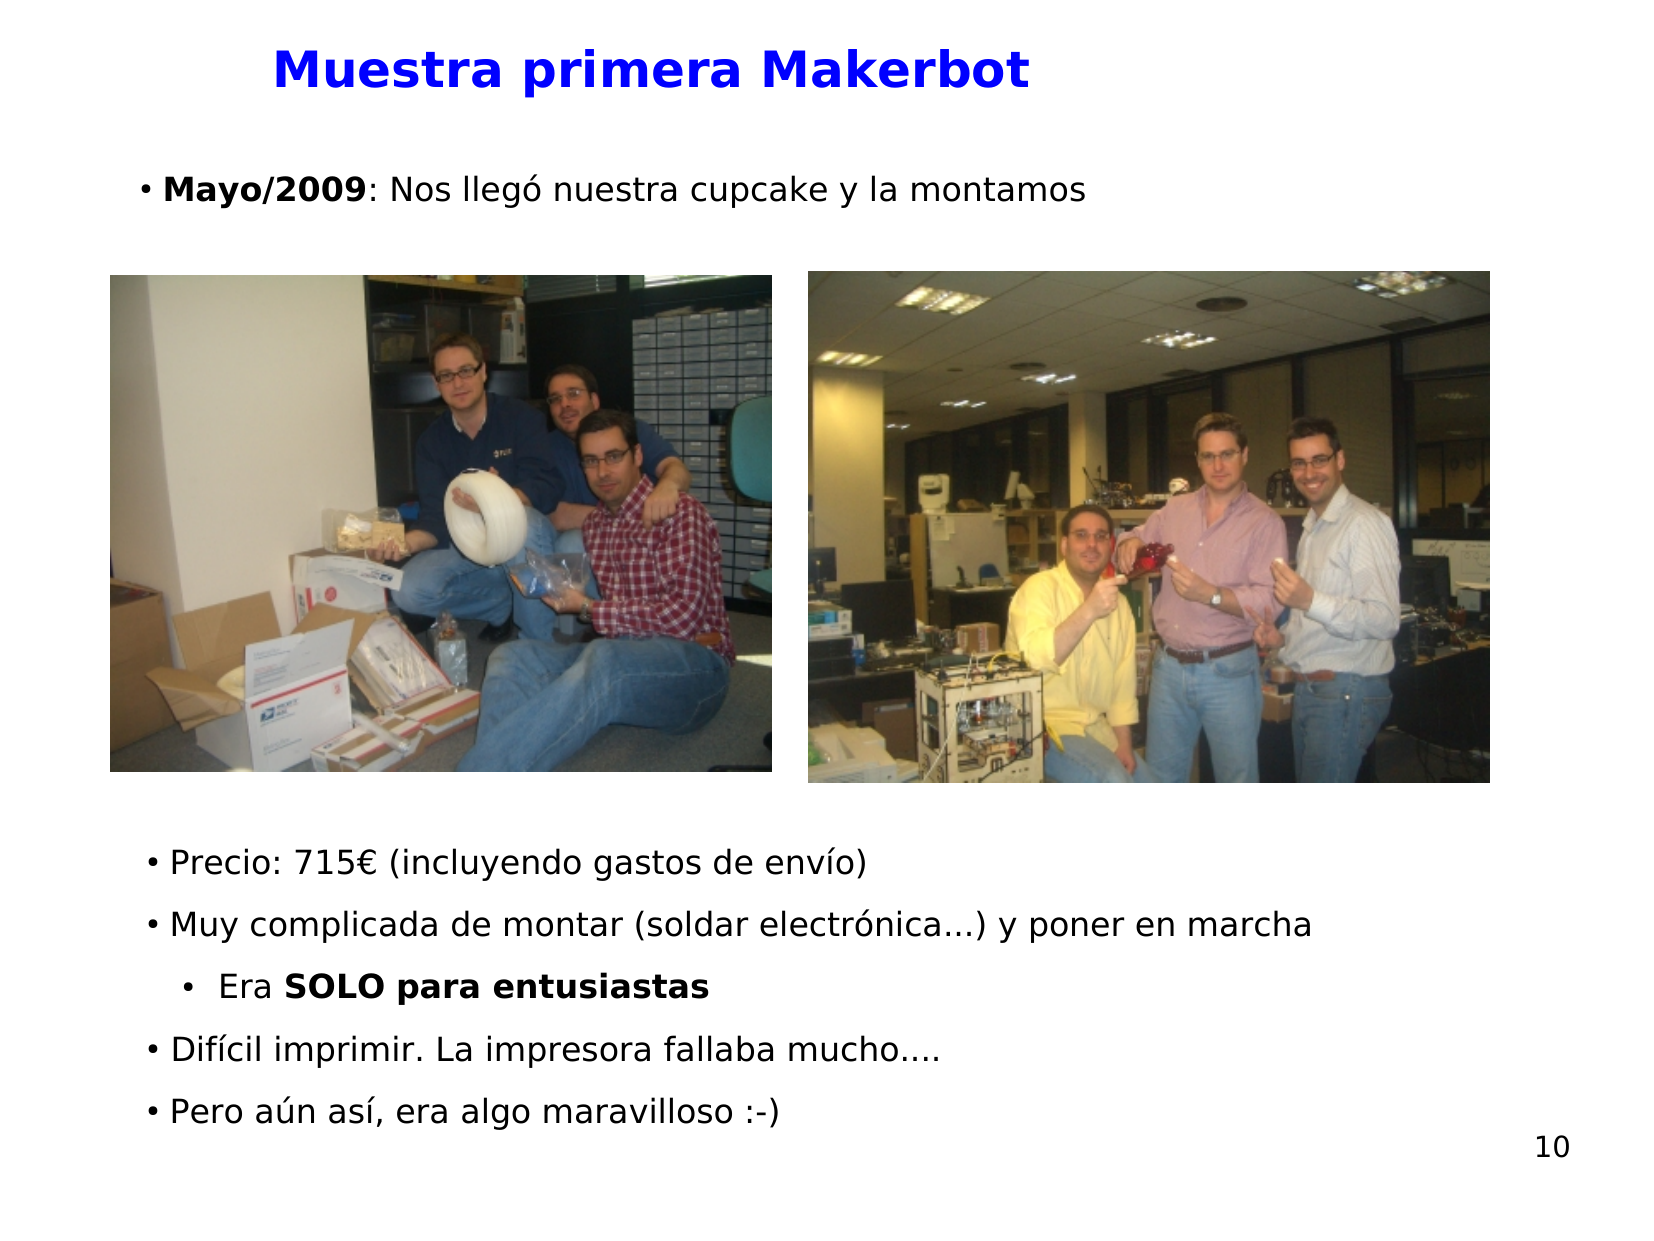

Muestra primera Makerbot
 Mayo/2009: Nos llegó nuestra cupcake y la montamos
 Precio: 715€ (incluyendo gastos de envío)
 Muy complicada de montar (soldar electrónica...) y poner en marcha
Era SOLO para entusiastas
 Difícil imprimir. La impresora fallaba mucho....
 Pero aún así, era algo maravilloso :-)
10